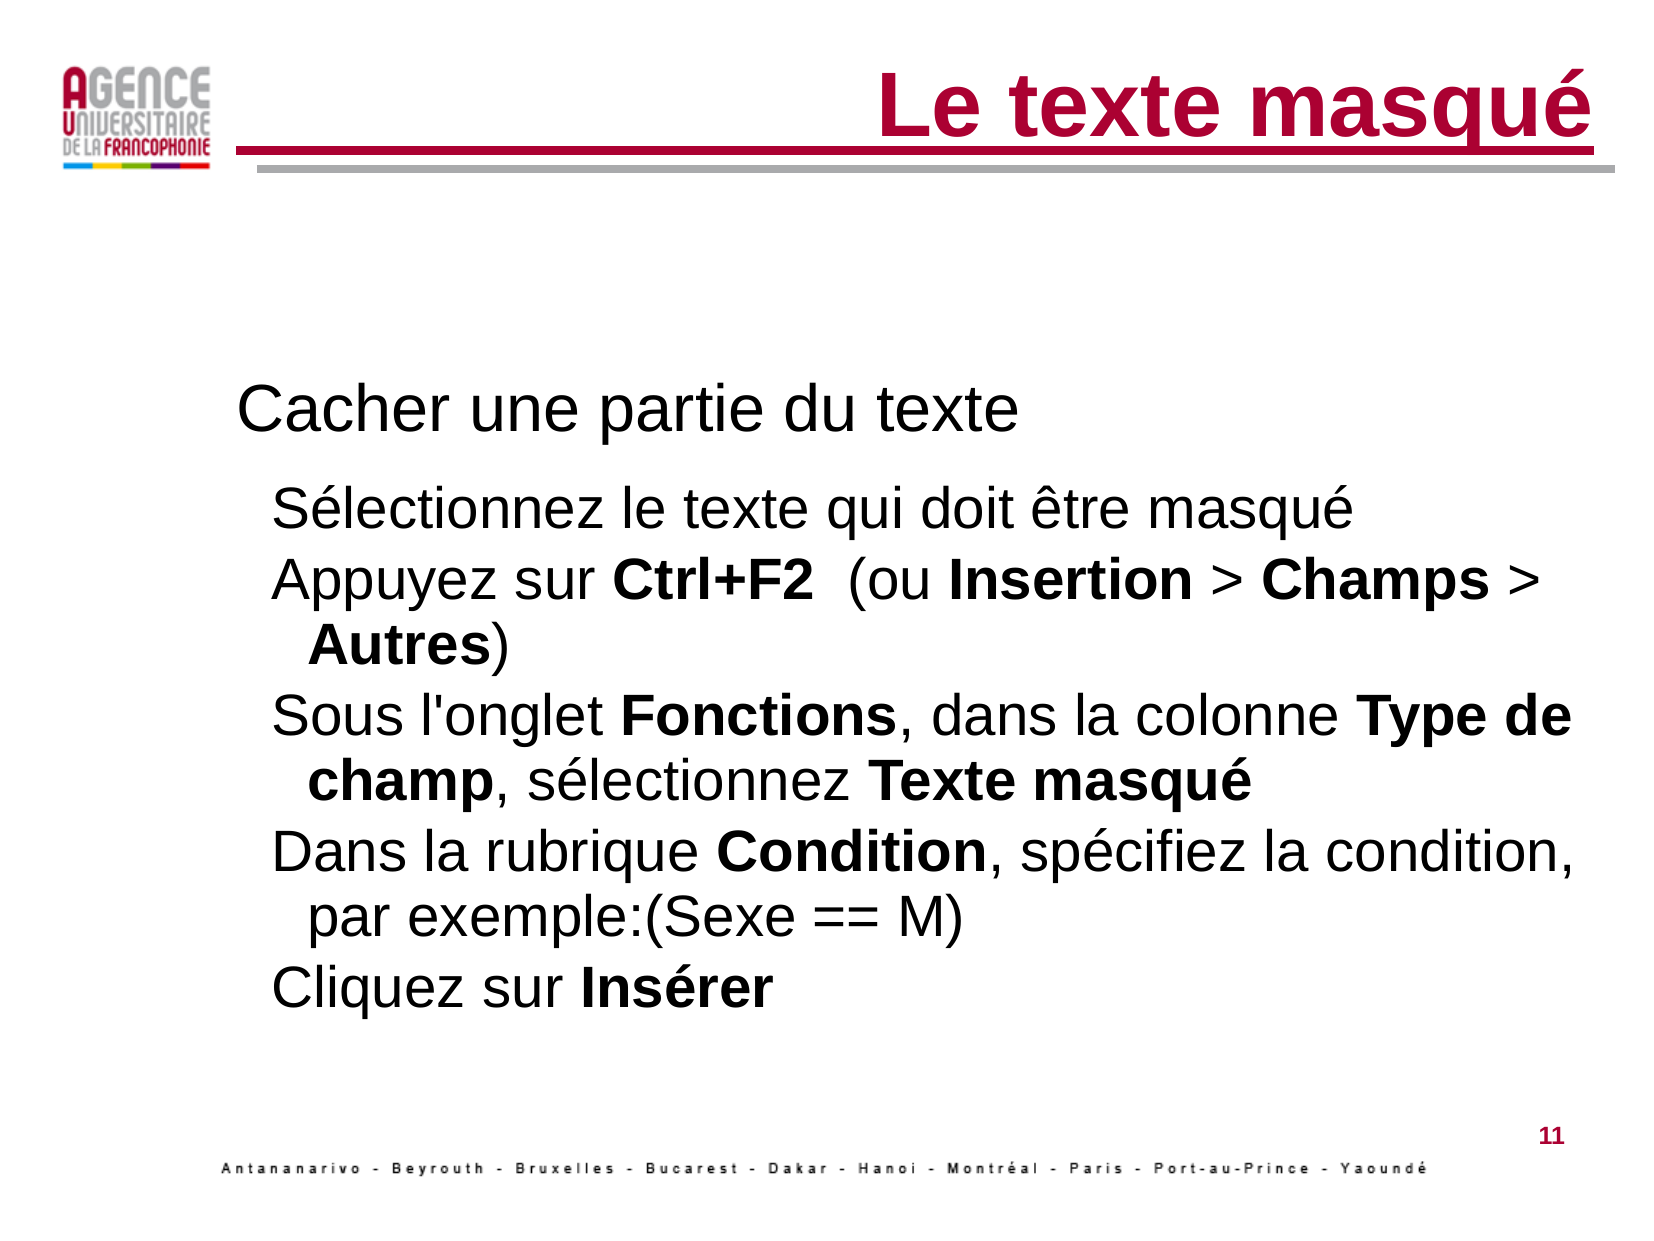

# Le texte masqué
Cacher une partie du texte
Sélectionnez le texte qui doit être masqué
Appuyez sur Ctrl+F2 (ou Insertion > Champs > Autres)
Sous l'onglet Fonctions, dans la colonne Type de champ, sélectionnez Texte masqué
Dans la rubrique Condition, spécifiez la condition, par exemple:(Sexe == M)
Cliquez sur Insérer
11